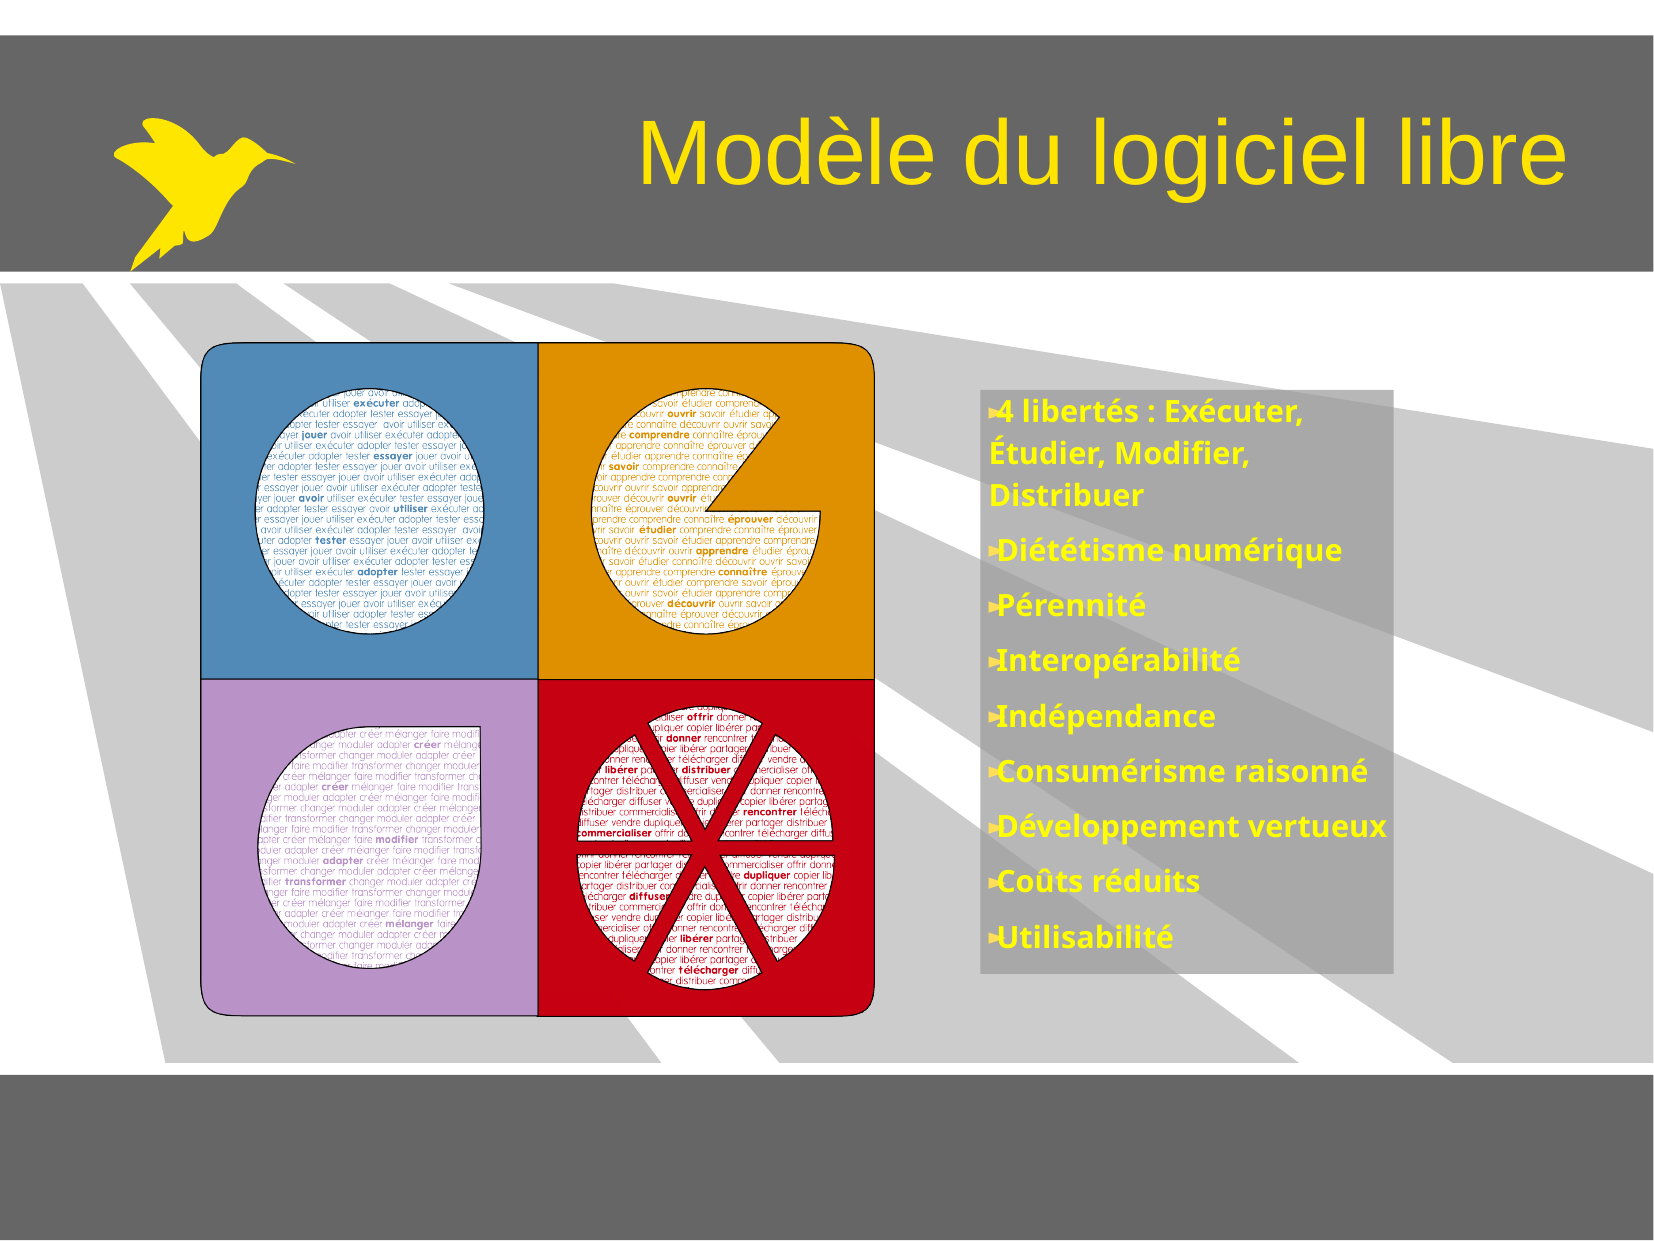

# Modèle du logiciel libre
4 libertés : Exécuter, Étudier, Modifier, Distribuer
Diététisme numérique
Pérennité
Interopérabilité
Indépendance
Consumérisme raisonné
Développement vertueux
Coûts réduits
Utilisabilité